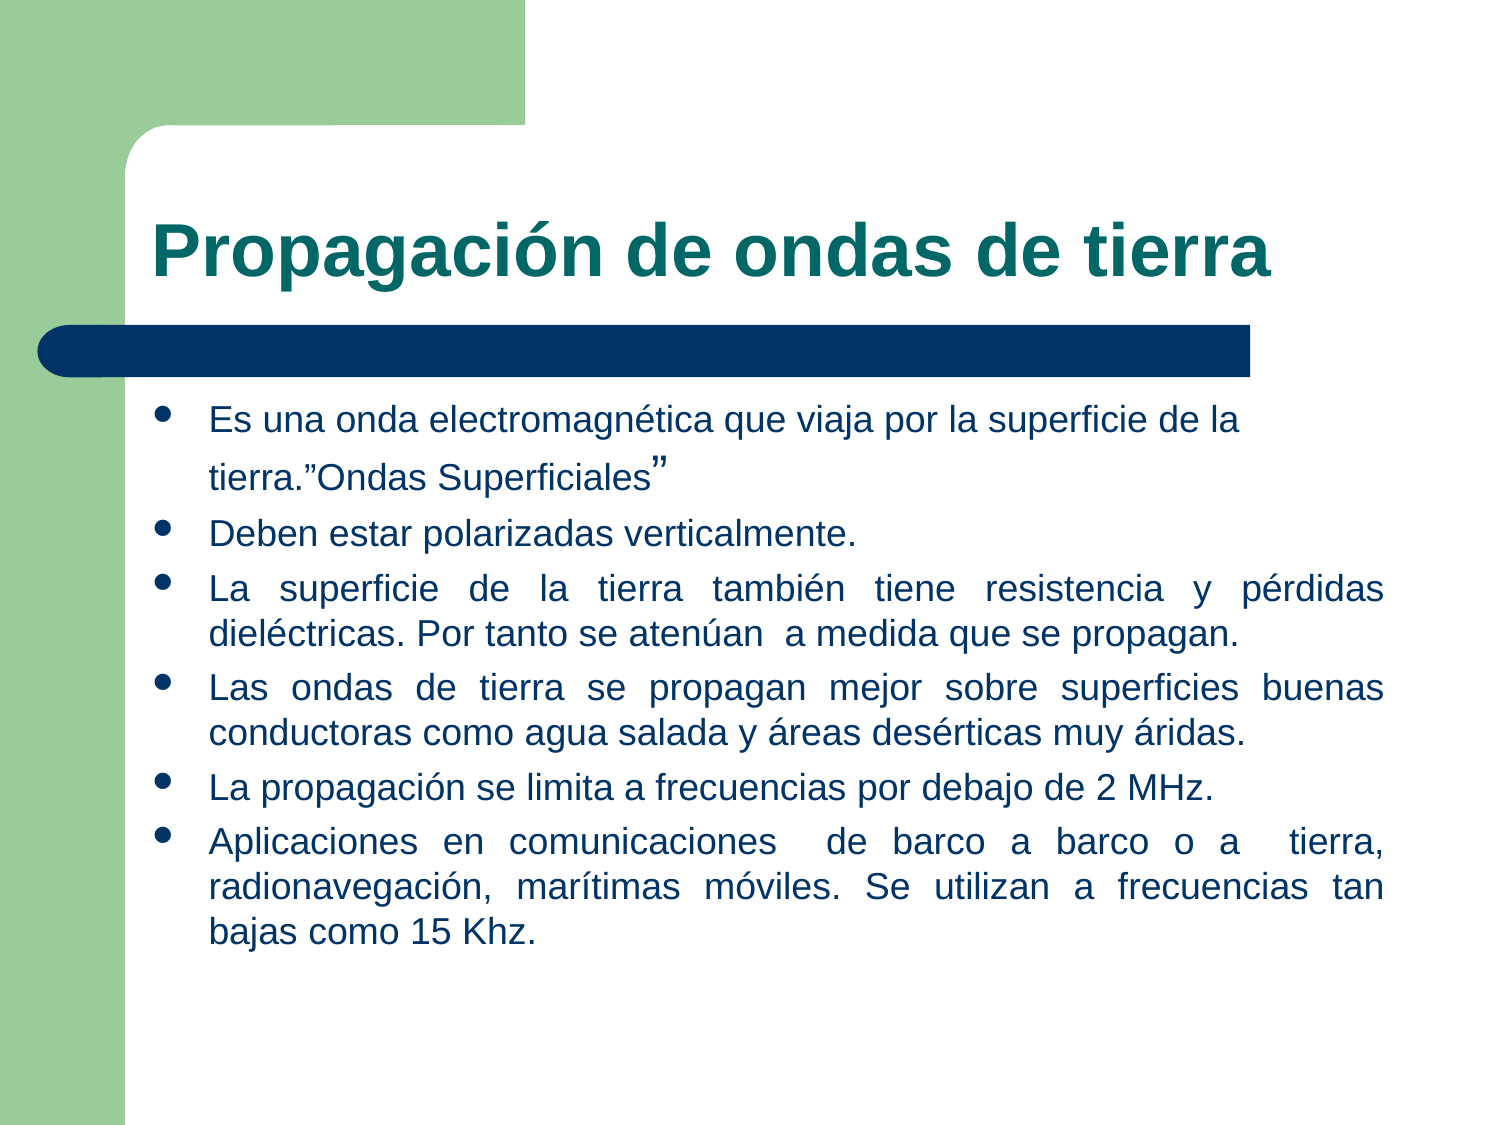

# Propagación de ondas de tierra
Es una onda electromagnética que viaja por la superficie de la tierra.”Ondas Superficiales”
Deben estar polarizadas verticalmente.
La superficie de la tierra también tiene resistencia y pérdidas dieléctricas. Por tanto se atenúan a medida que se propagan.
Las ondas de tierra se propagan mejor sobre superficies buenas conductoras como agua salada y áreas desérticas muy áridas.
La propagación se limita a frecuencias por debajo de 2 MHz.
Aplicaciones en comunicaciones de barco a barco o a tierra, radionavegación, marítimas móviles. Se utilizan a frecuencias tan bajas como 15 Khz.